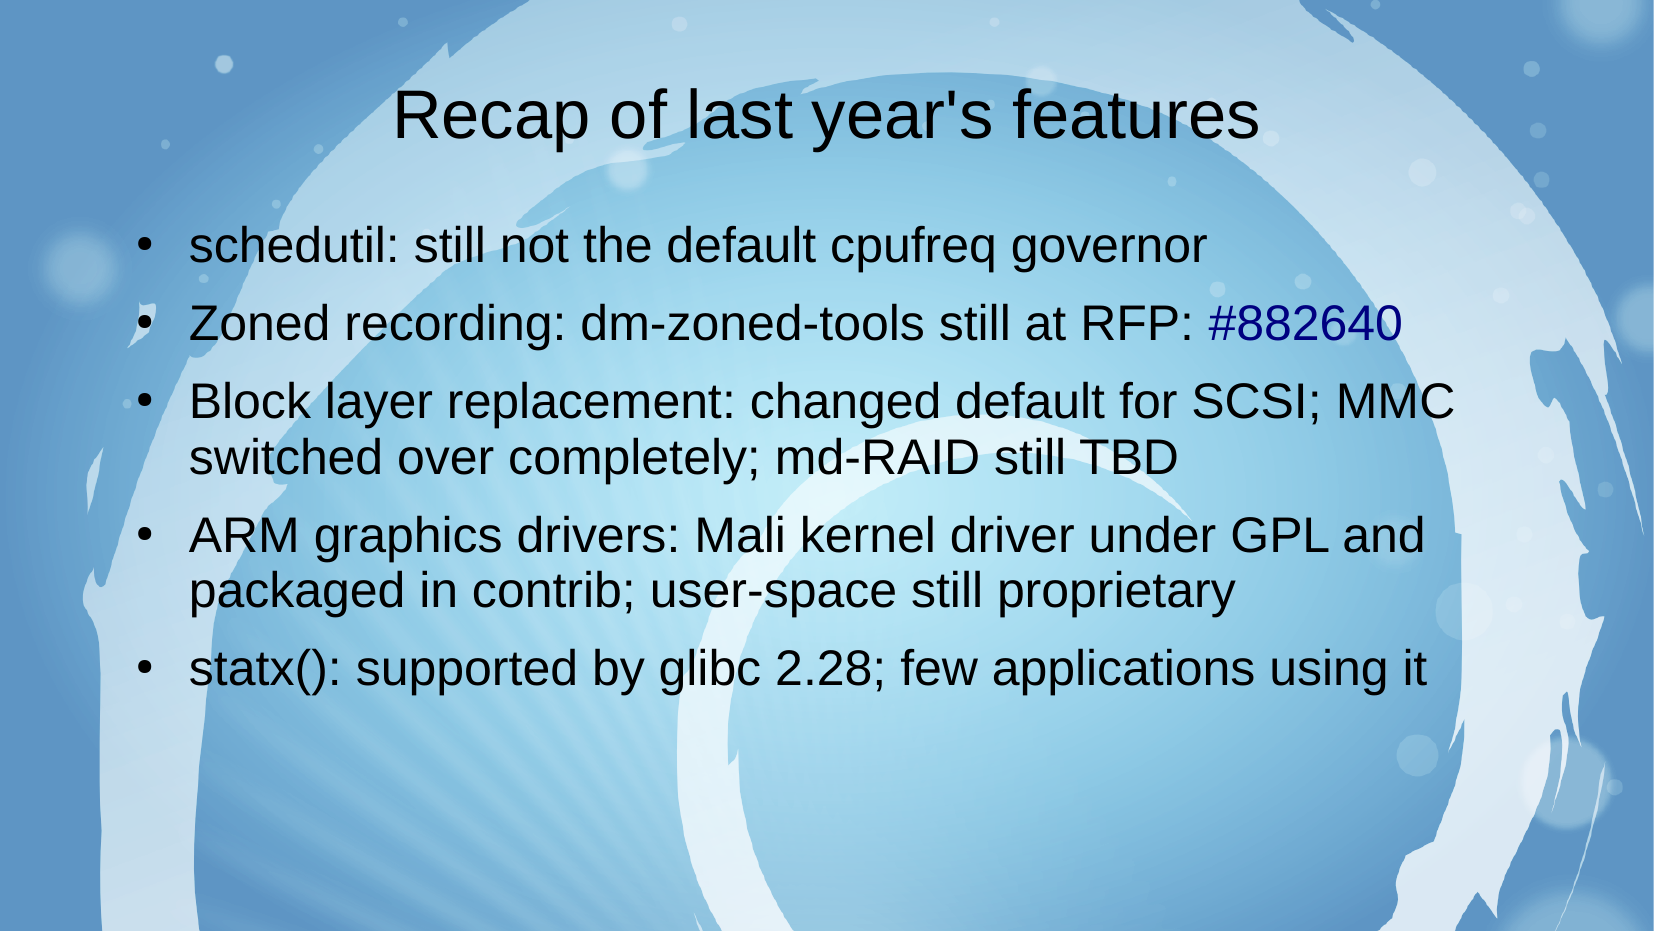

# Recap of last year's features
schedutil: still not the default cpufreq governor
Zoned recording: dm-zoned-tools still at RFP: #882640
Block layer replacement: changed default for SCSI; MMC switched over completely; md-RAID still TBD
ARM graphics drivers: Mali kernel driver under GPL and packaged in contrib; user-space still proprietary
statx(): supported by glibc 2.28; few applications using it